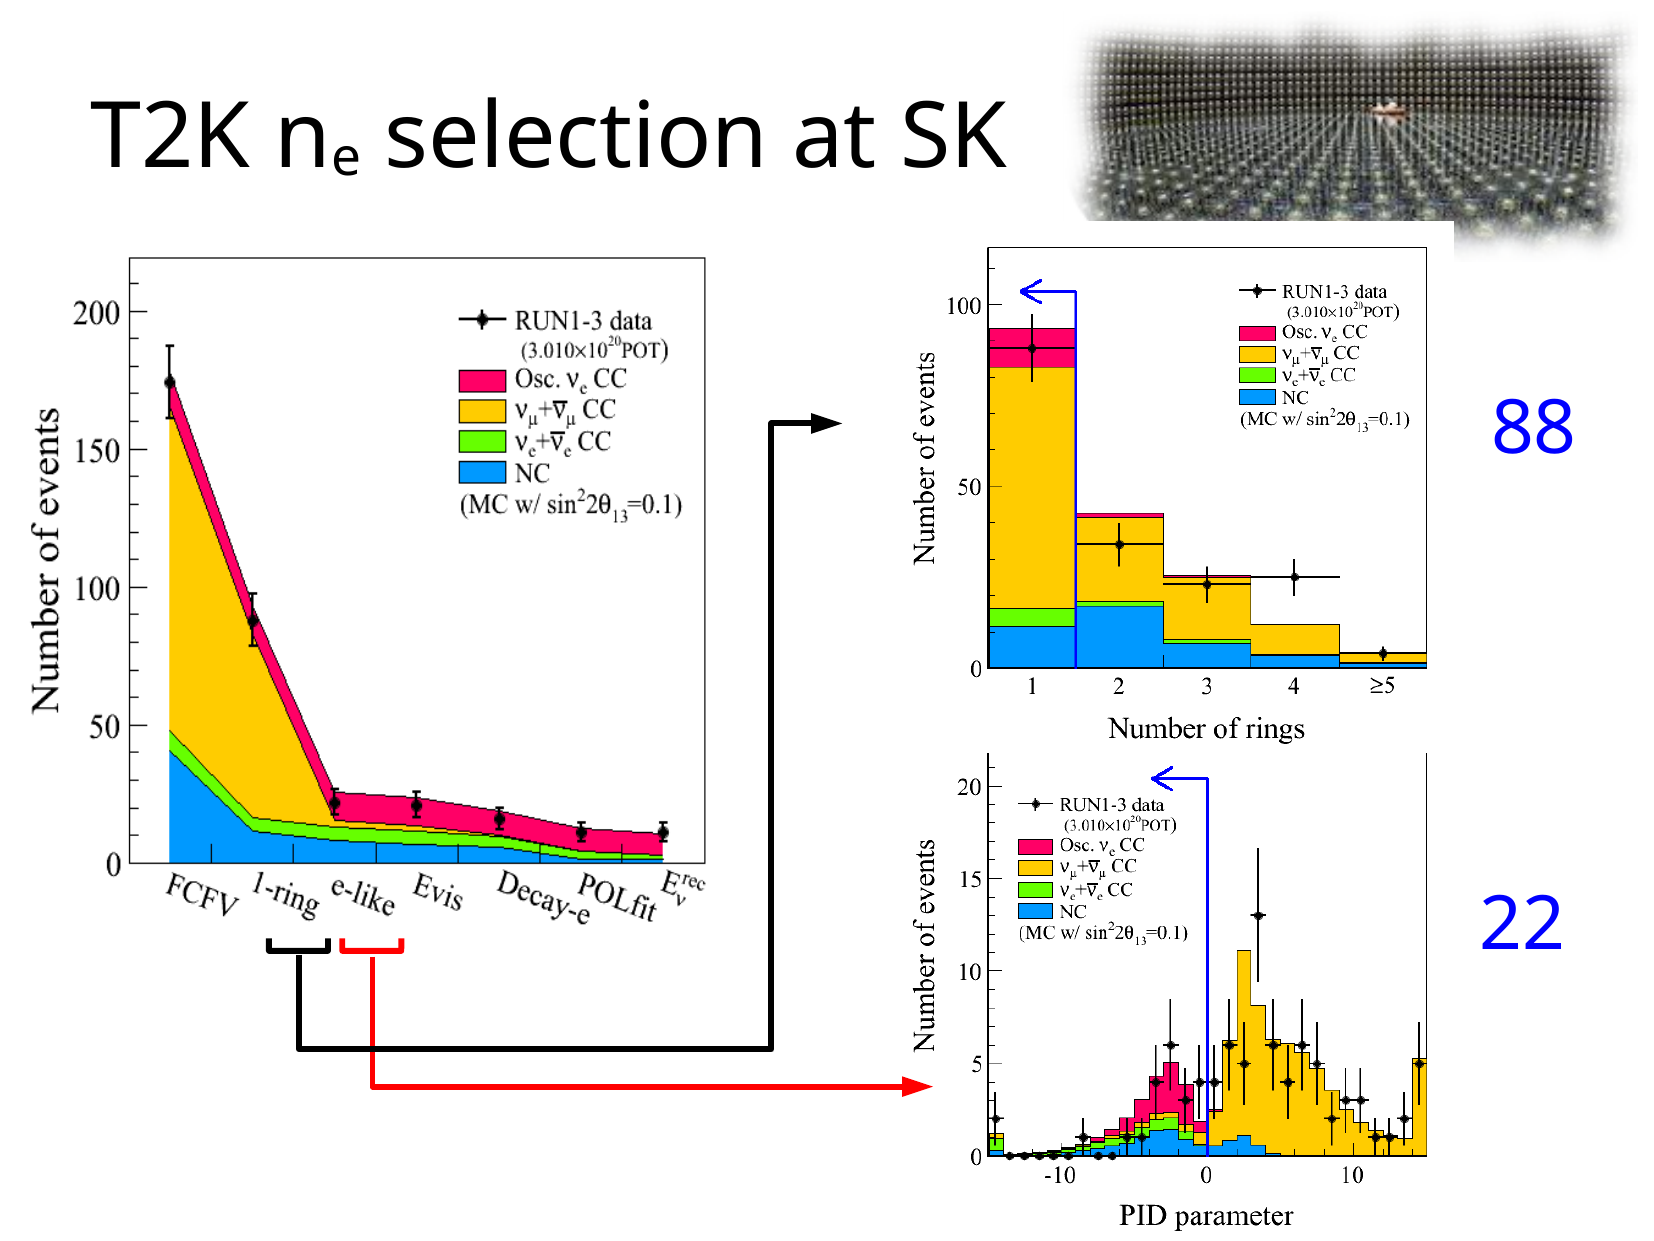

# T2K ne selection at SK
88
22